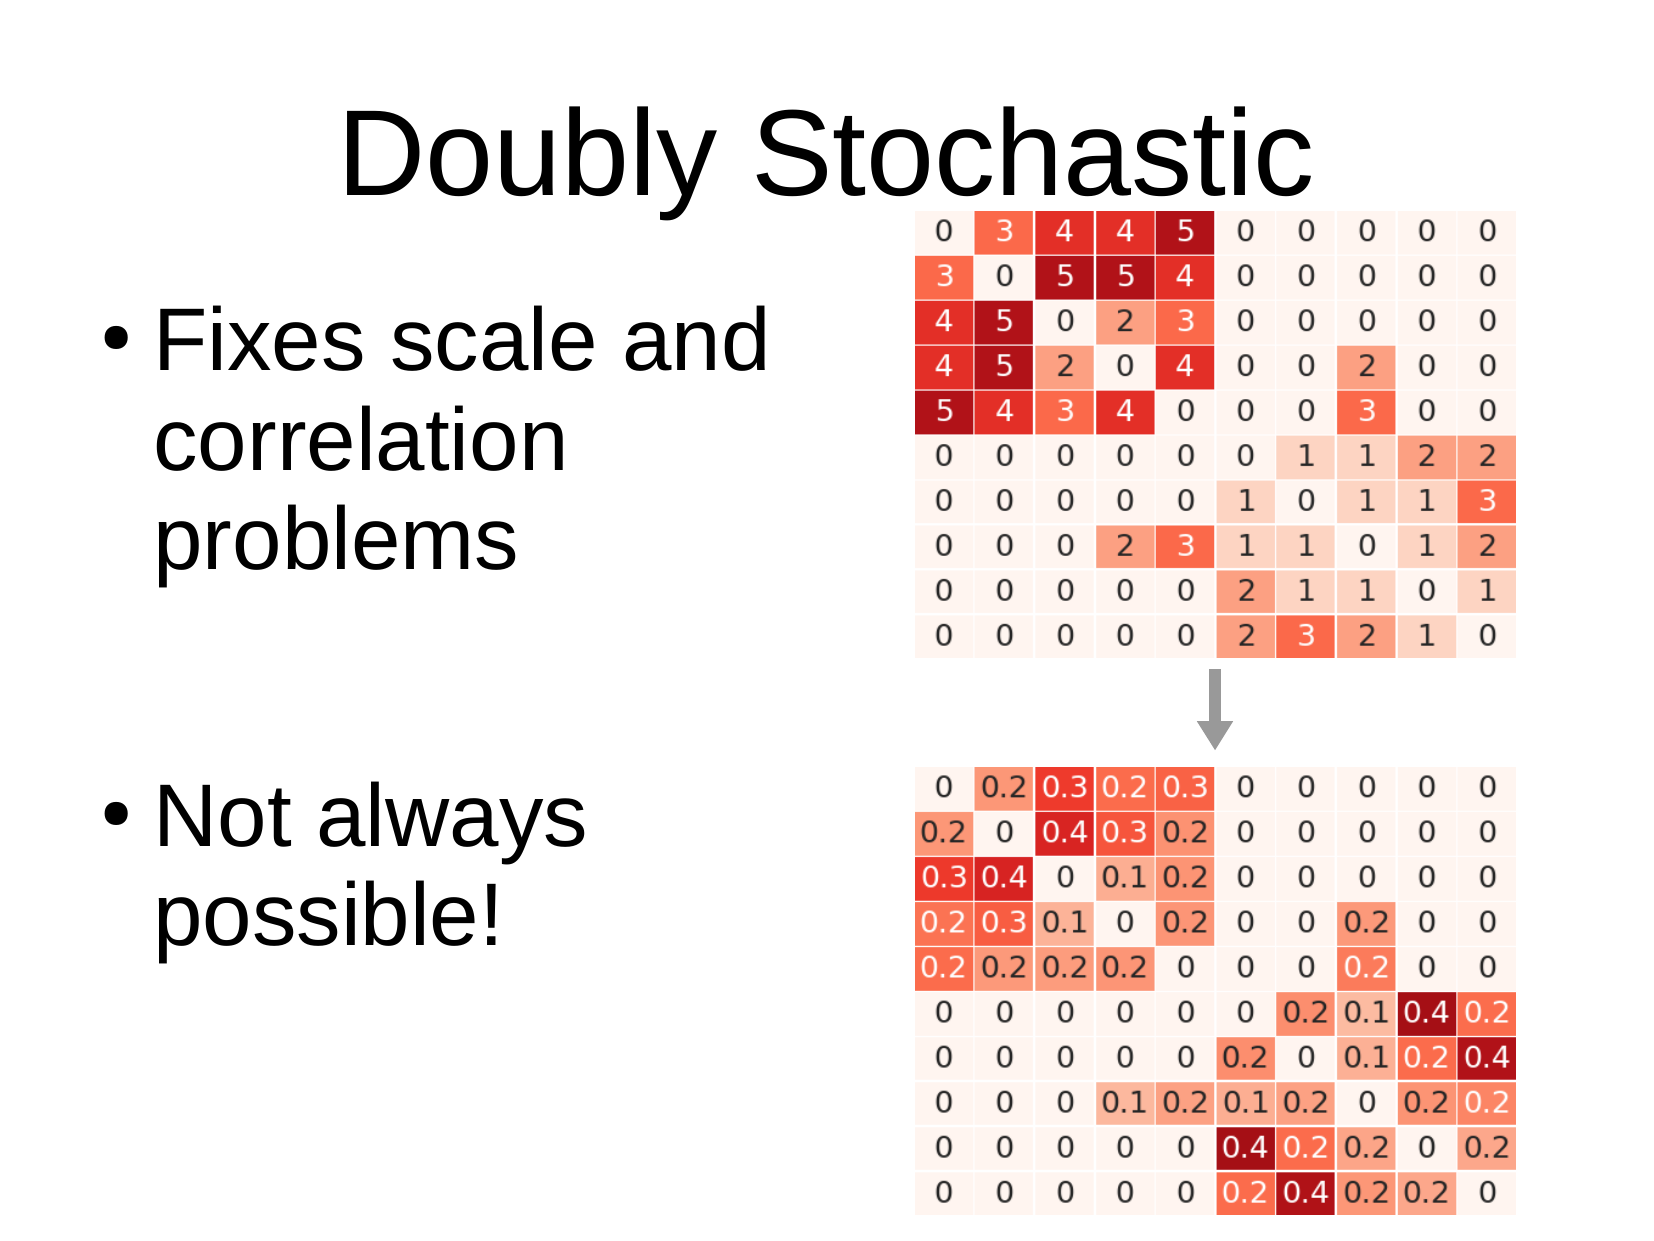

# Doubly Stochastic
Fixes scale and correlation problems
Not always possible!